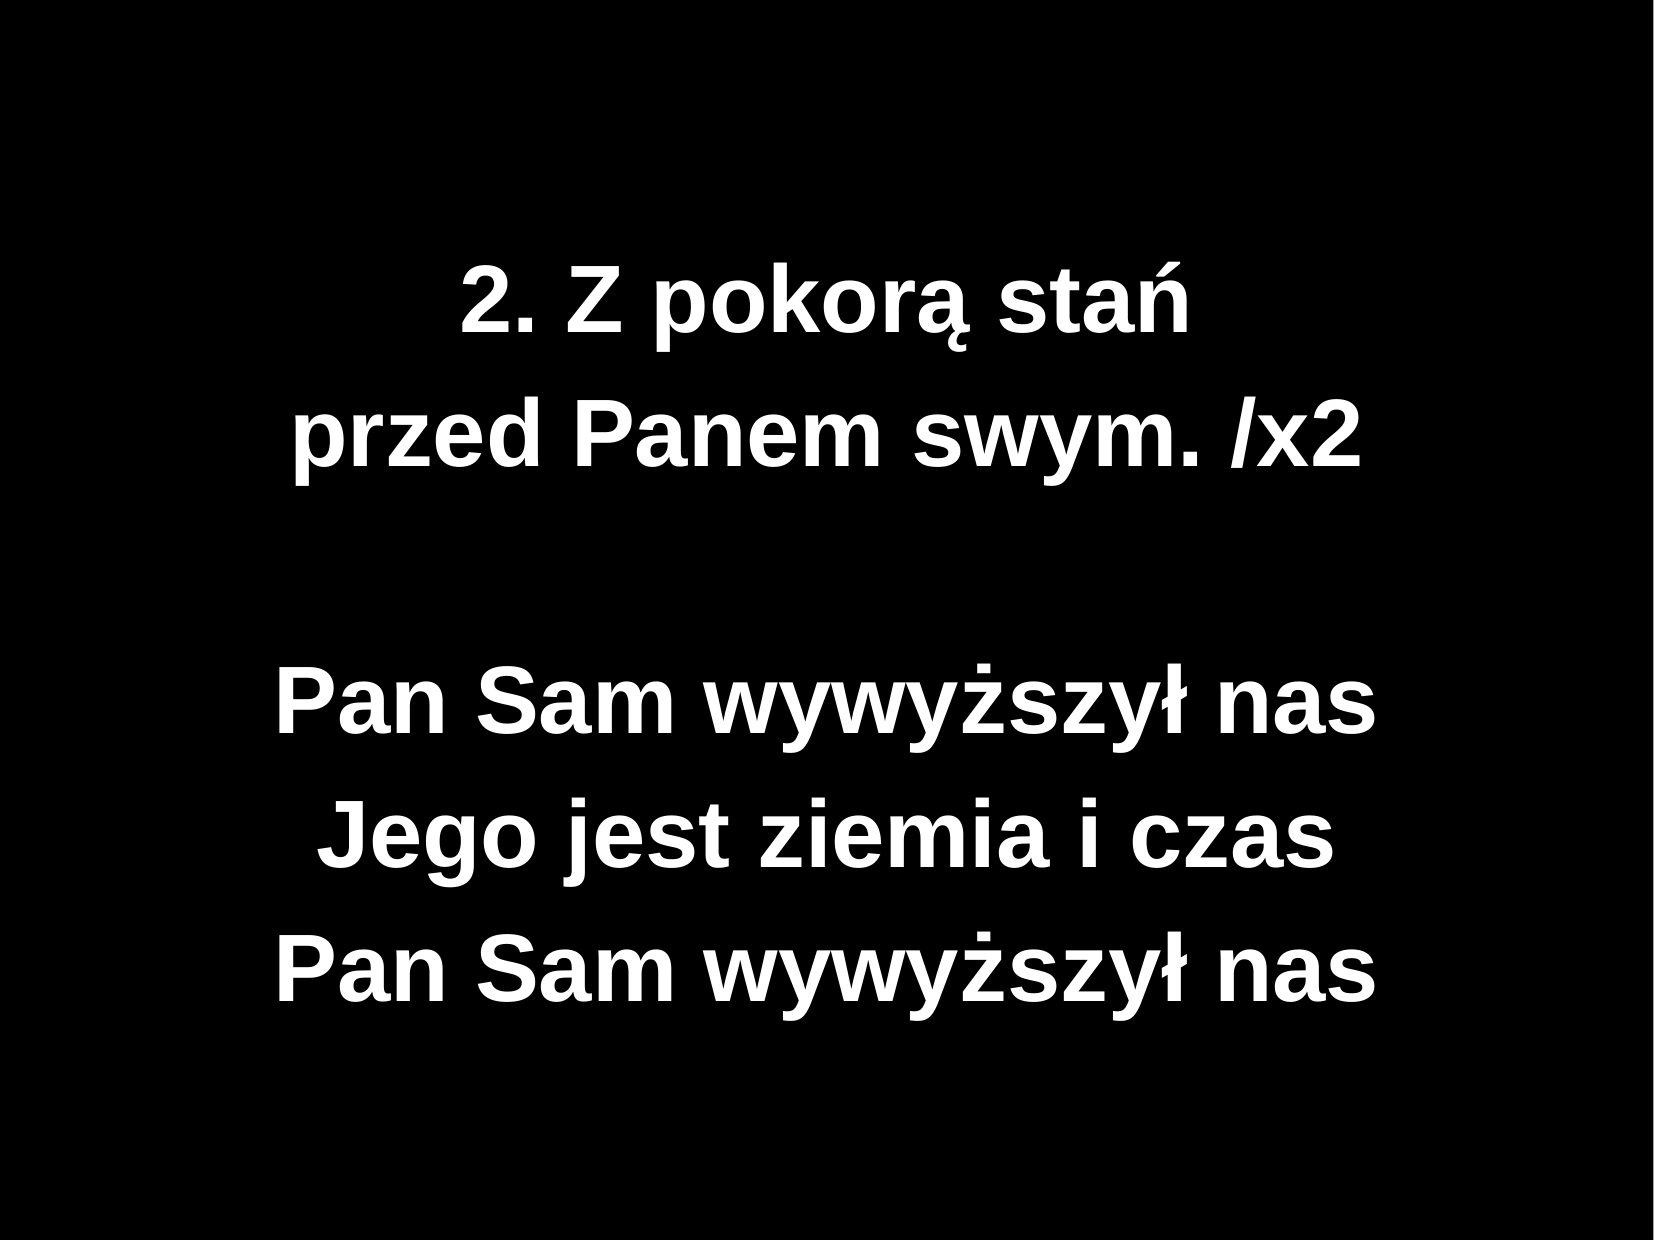

# 2. Z pokorą stań
przed Panem swym. /x2
Pan Sam wywyższył nas
Jego jest ziemia i czas
Pan Sam wywyższył nas